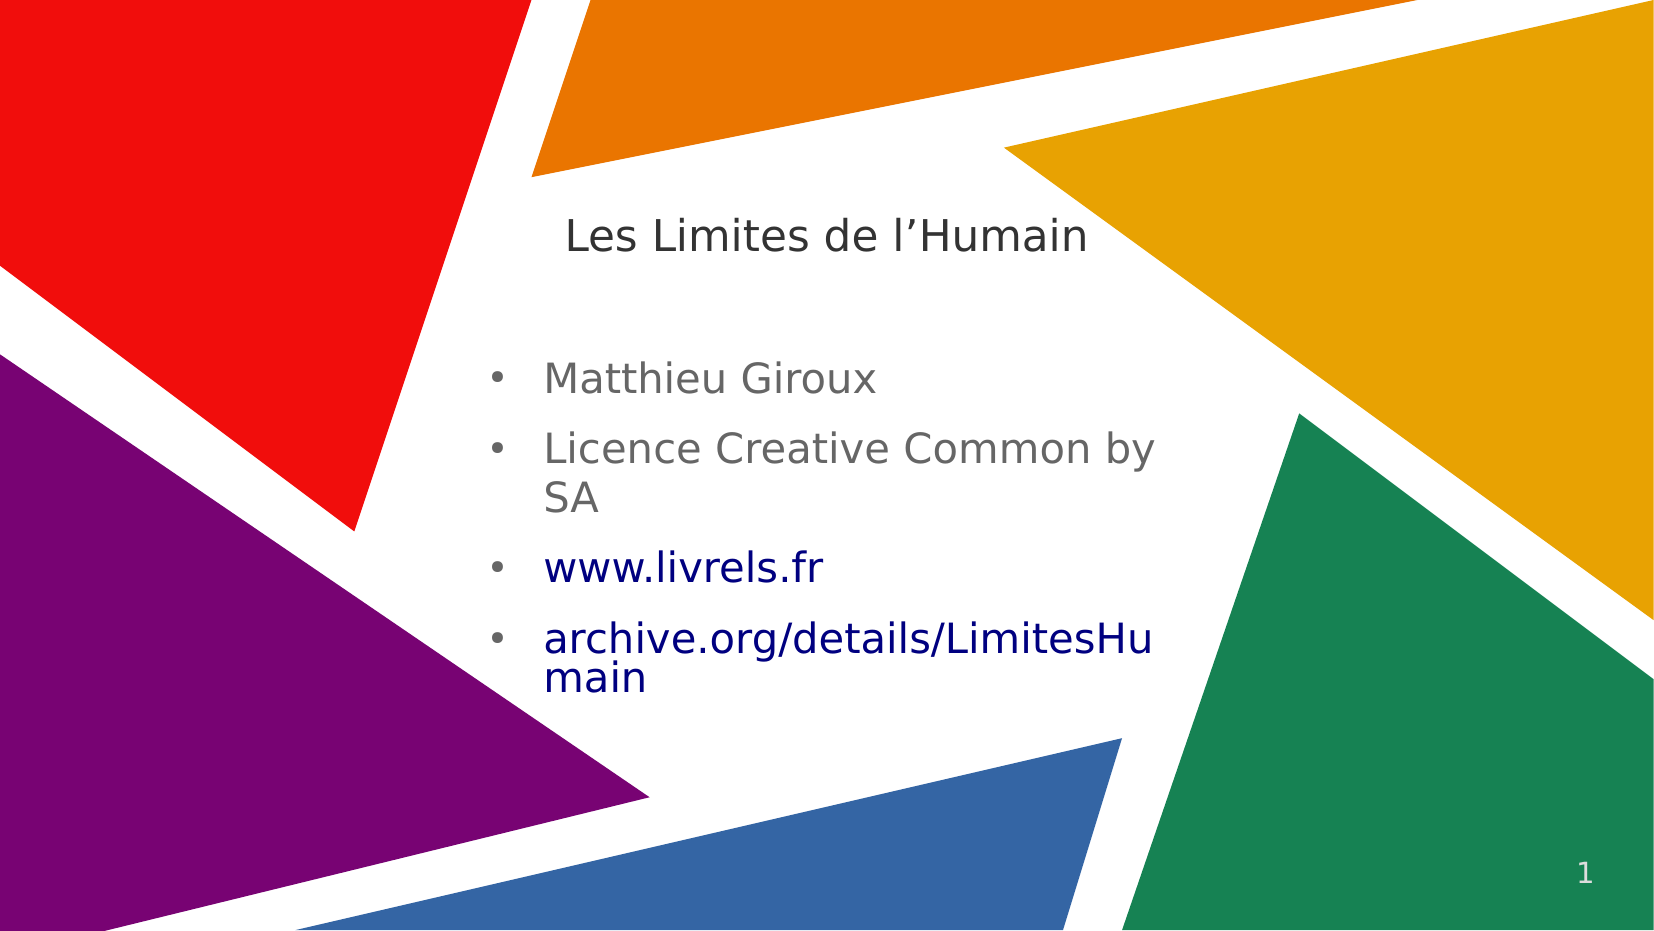

# Les Limites de l’Humain
Matthieu Giroux
Licence Creative Common by SA
www.livrels.fr
archive.org/details/LimitesHumain
1